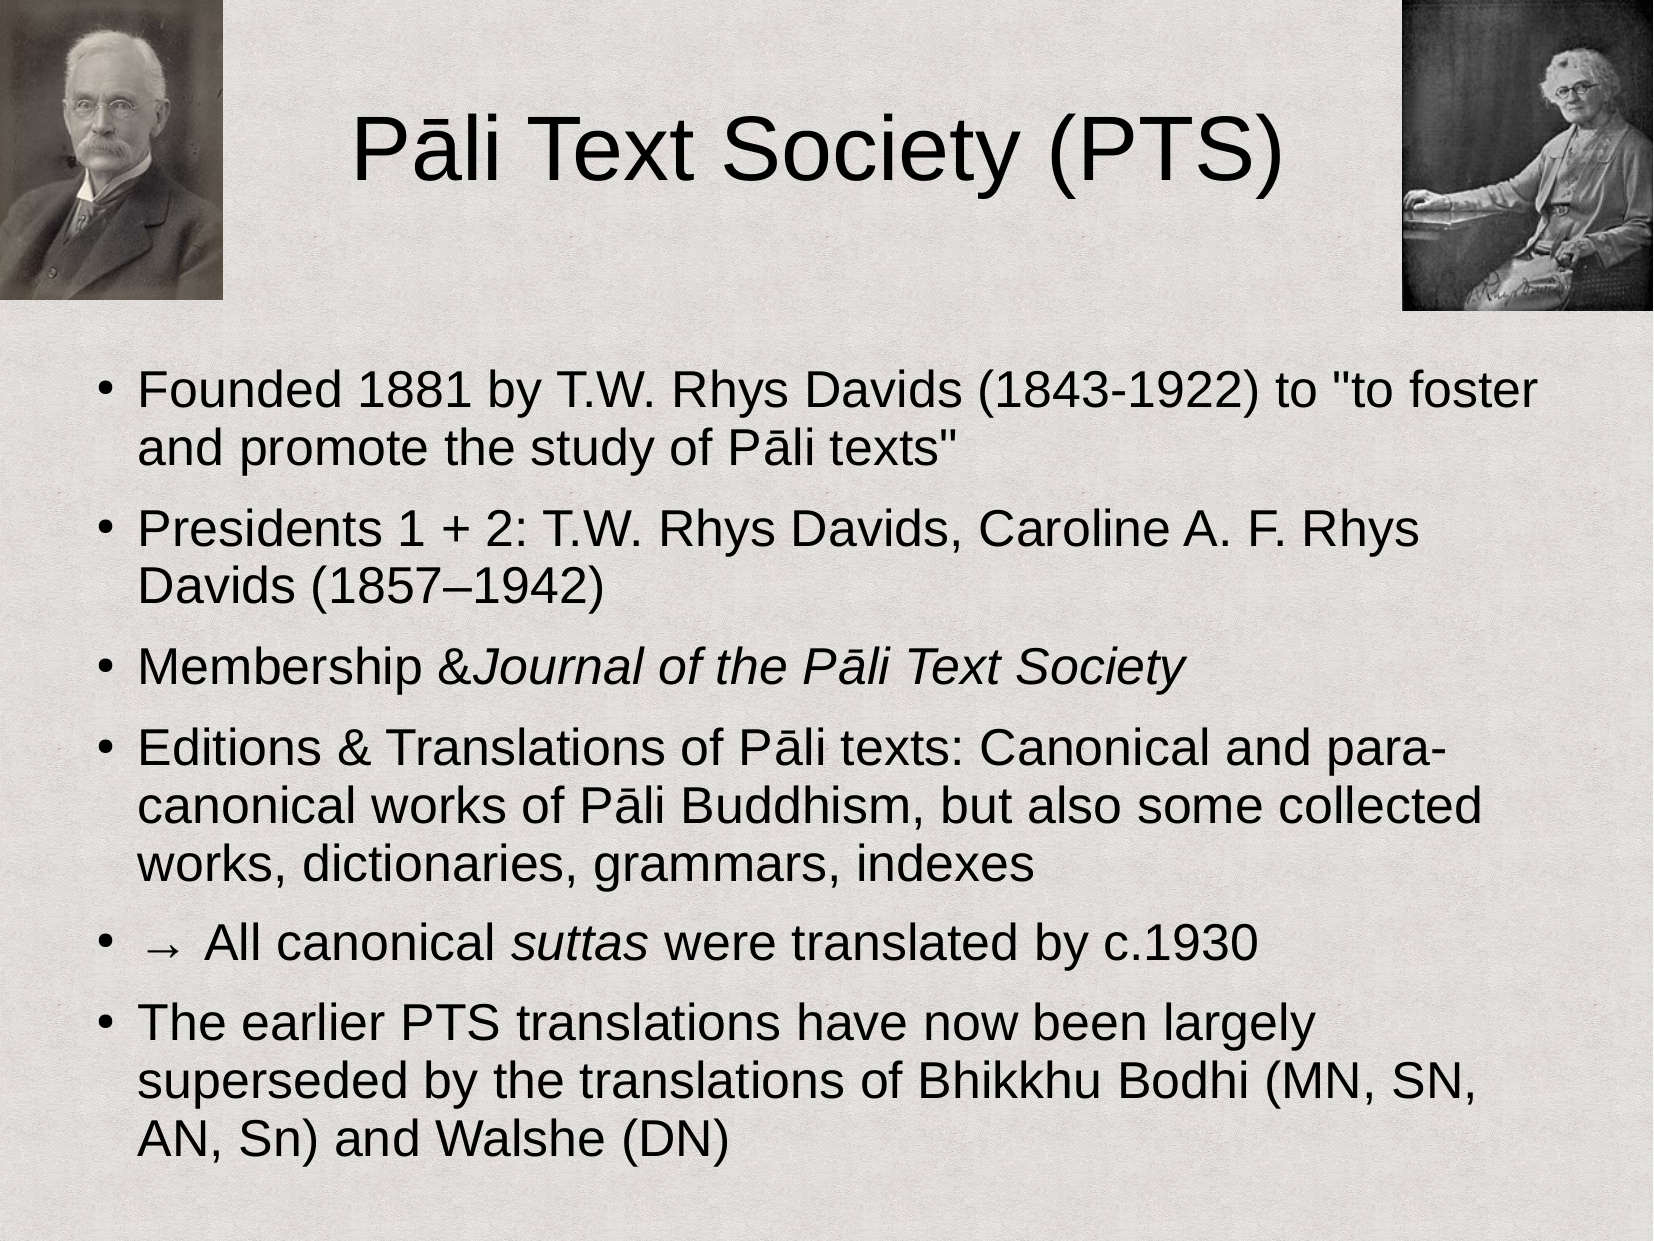

# Pāli Text Society (PTS)
Founded 1881 by T.W. Rhys Davids (1843-1922) to "to foster and promote the study of Pāli texts"
Presidents 1 + 2: T.W. Rhys Davids, Caroline A. F. Rhys Davids (1857–1942)
Membership &Journal of the Pāli Text Society
Editions & Translations of Pāli texts: Canonical and para-canonical works of Pāli Buddhism, but also some collected works, dictionaries, grammars, indexes
→ All canonical suttas were translated by c.1930
The earlier PTS translations have now been largely superseded by the translations of Bhikkhu Bodhi (MN, SN, AN, Sn) and Walshe (DN)